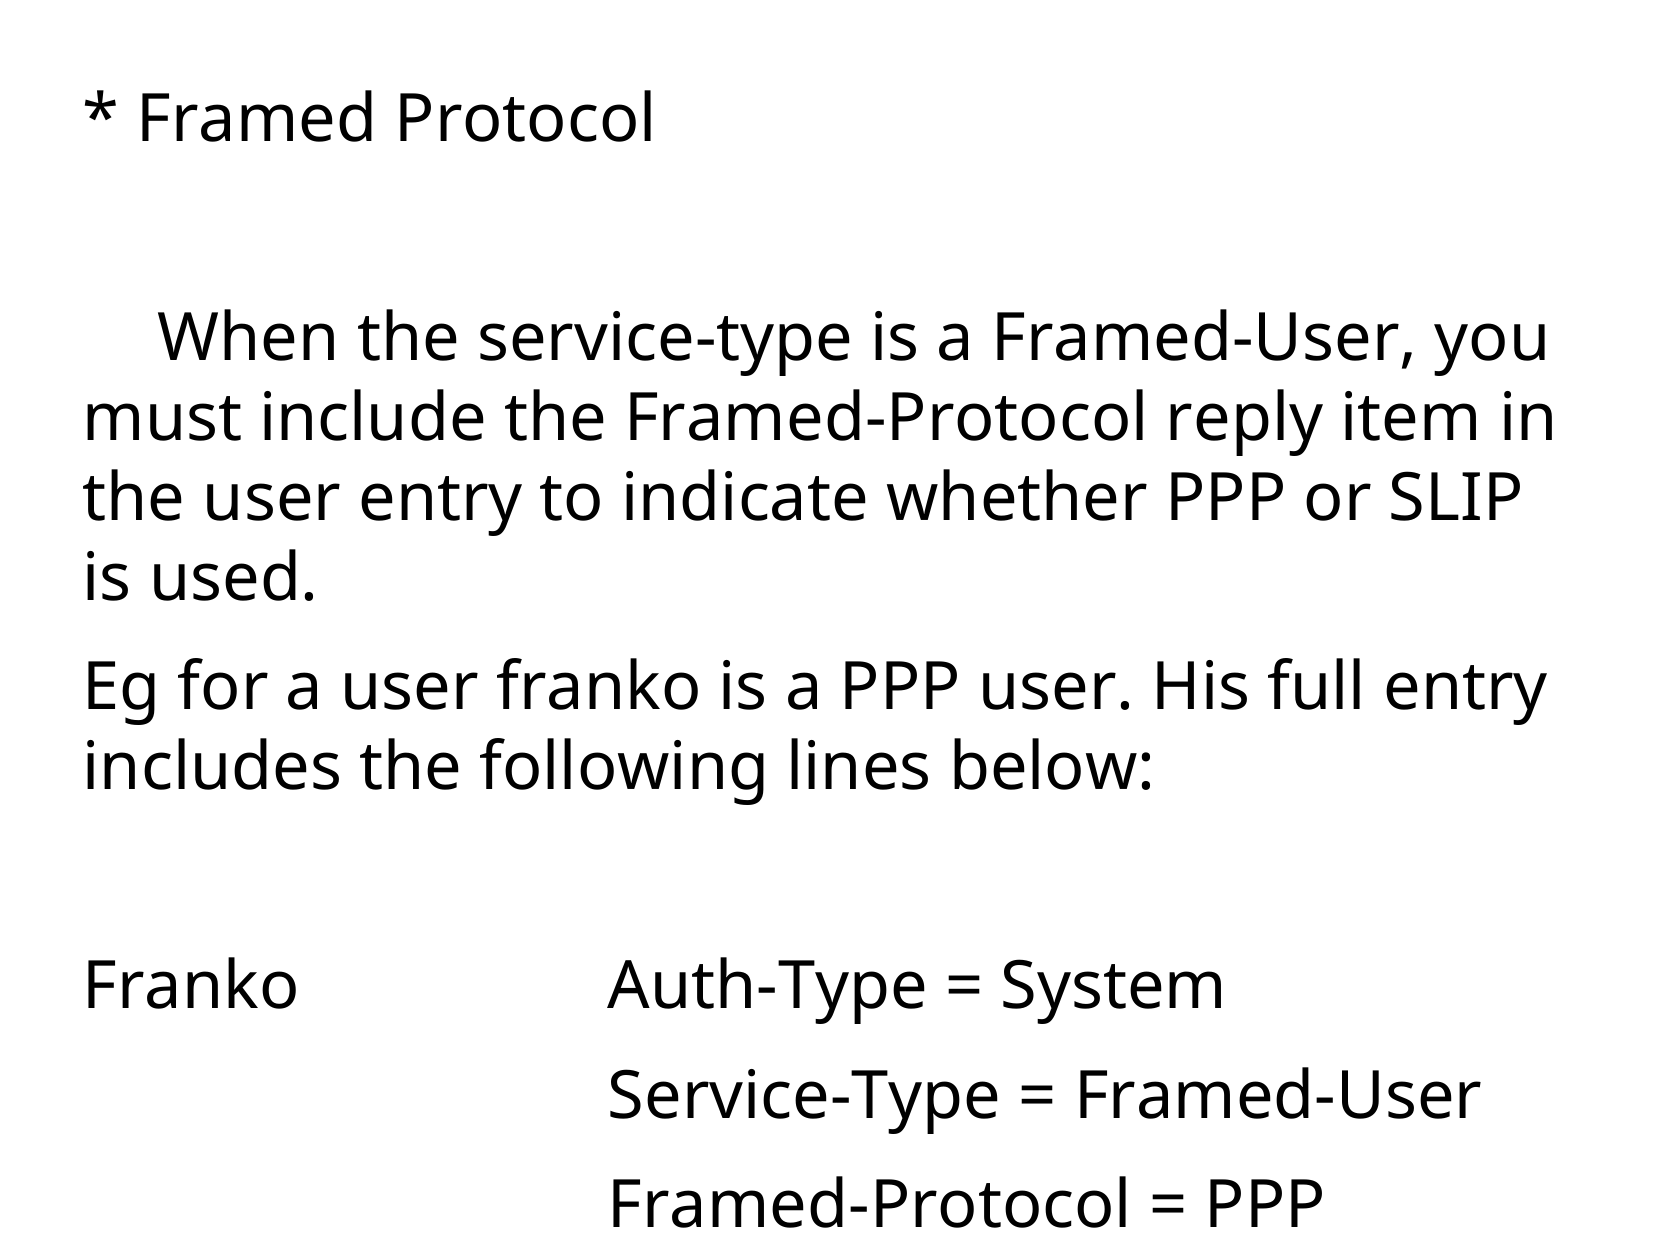

# * Framed Protocol
	When the service-type is a Framed-User, you must include the Framed-Protocol reply item in the user entry to indicate whether PPP or SLIP is used.
Eg for a user franko is a PPP user. His full entry includes the following lines below:
Franko					Auth-Type = System
							Service-Type = Framed-User
							Framed-Protocol = PPP